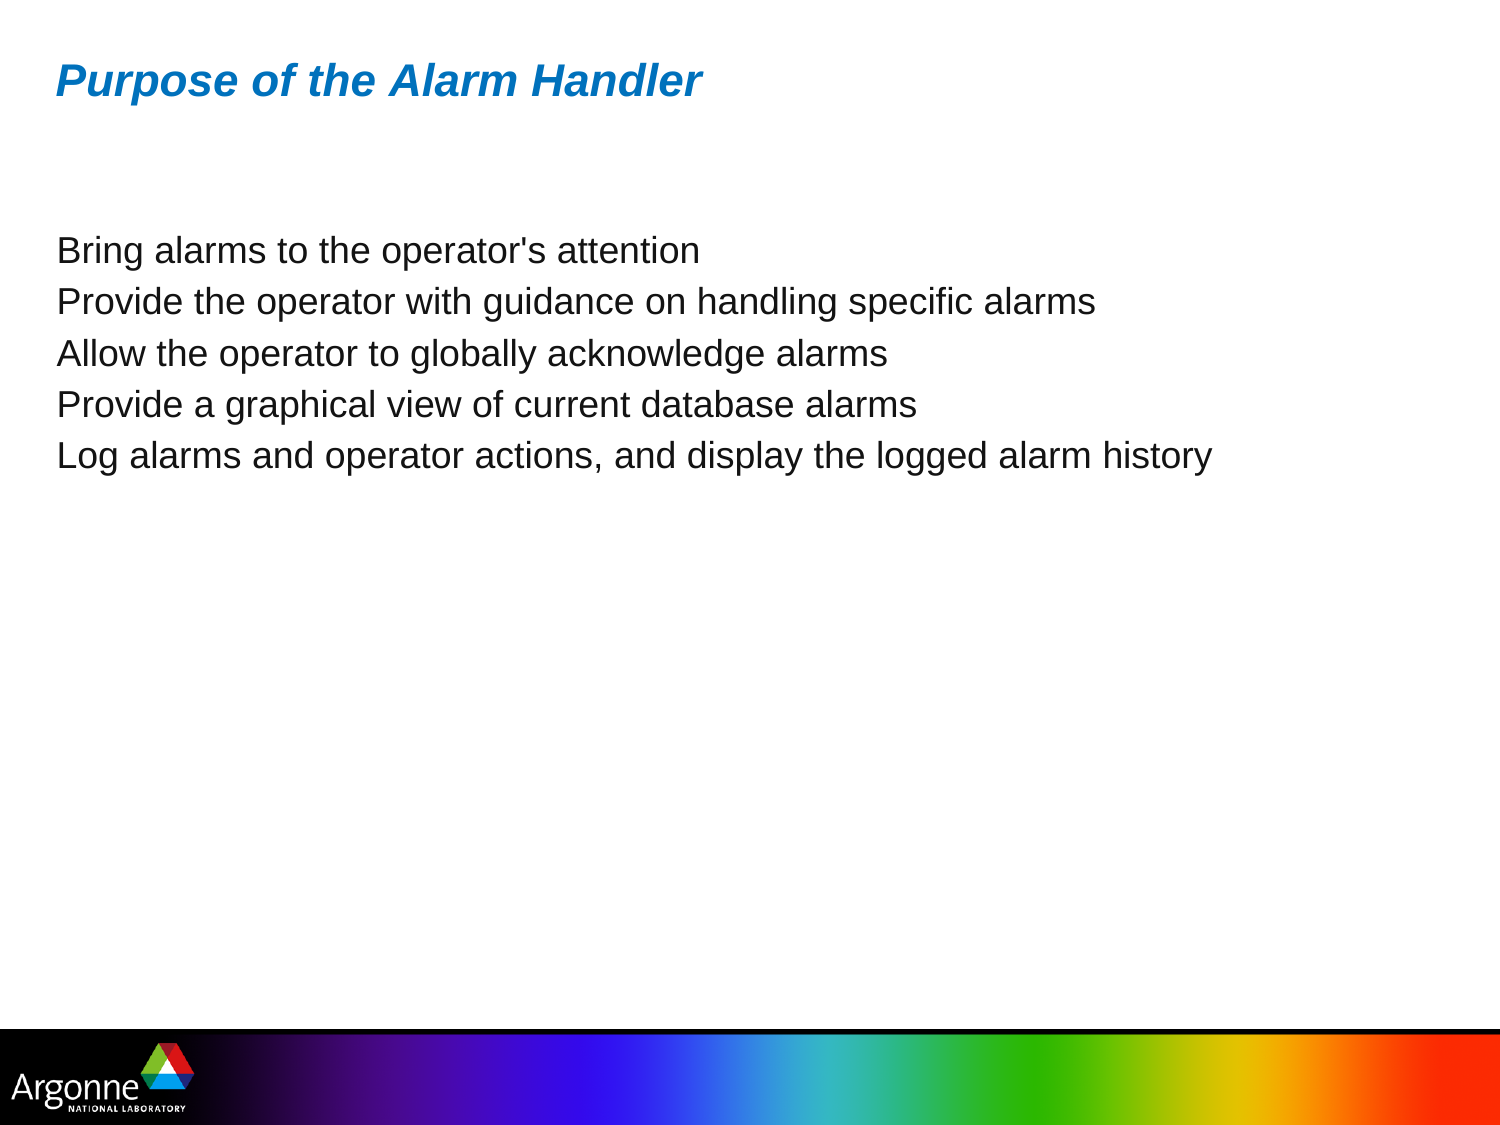

# Purpose of the Alarm Handler
Bring alarms to the operator's attention
Provide the operator with guidance on handling specific alarms
Allow the operator to globally acknowledge alarms
Provide a graphical view of current database alarms
Log alarms and operator actions, and display the logged alarm history